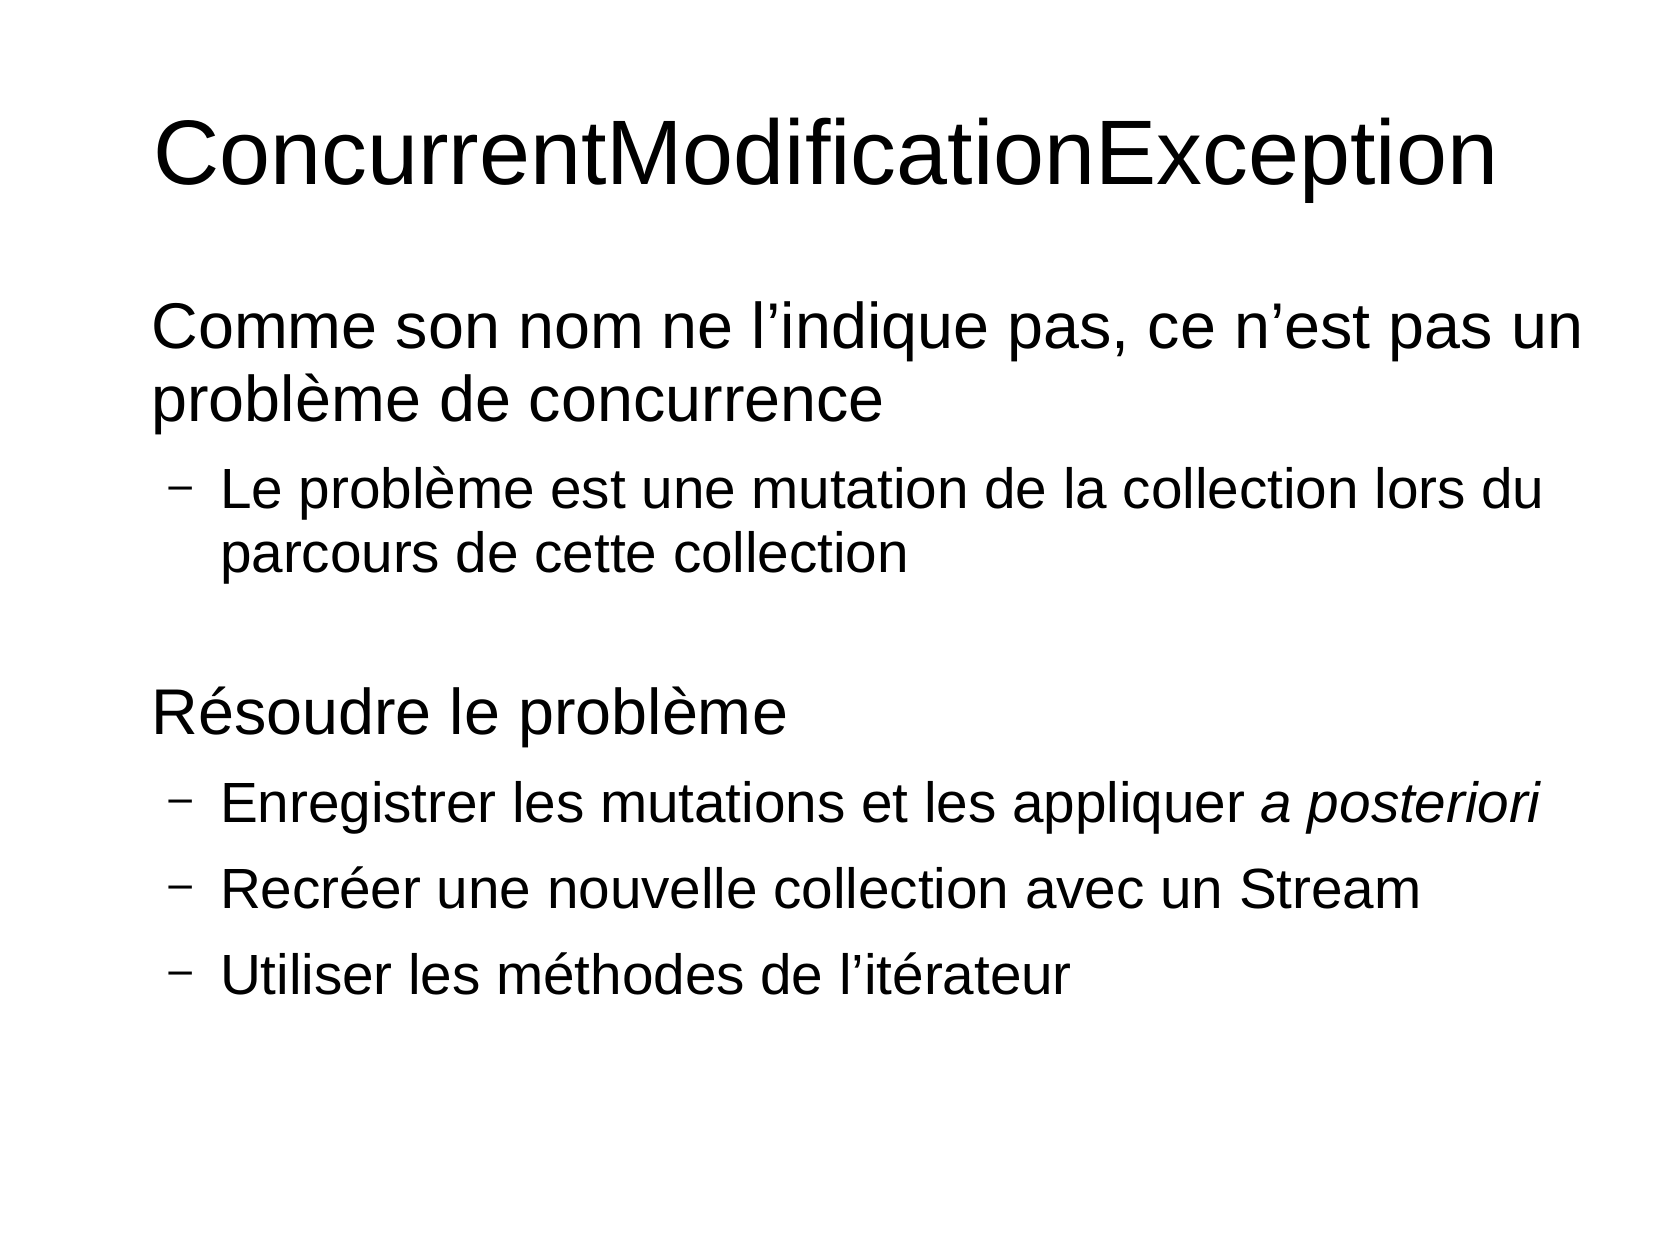

# ConcurrentModificationException
Comme son nom ne l’indique pas, ce n’est pas un problème de concurrence
Le problème est une mutation de la collection lors du parcours de cette collection
Résoudre le problème
Enregistrer les mutations et les appliquer a posteriori
Recréer une nouvelle collection avec un Stream
Utiliser les méthodes de l’itérateur